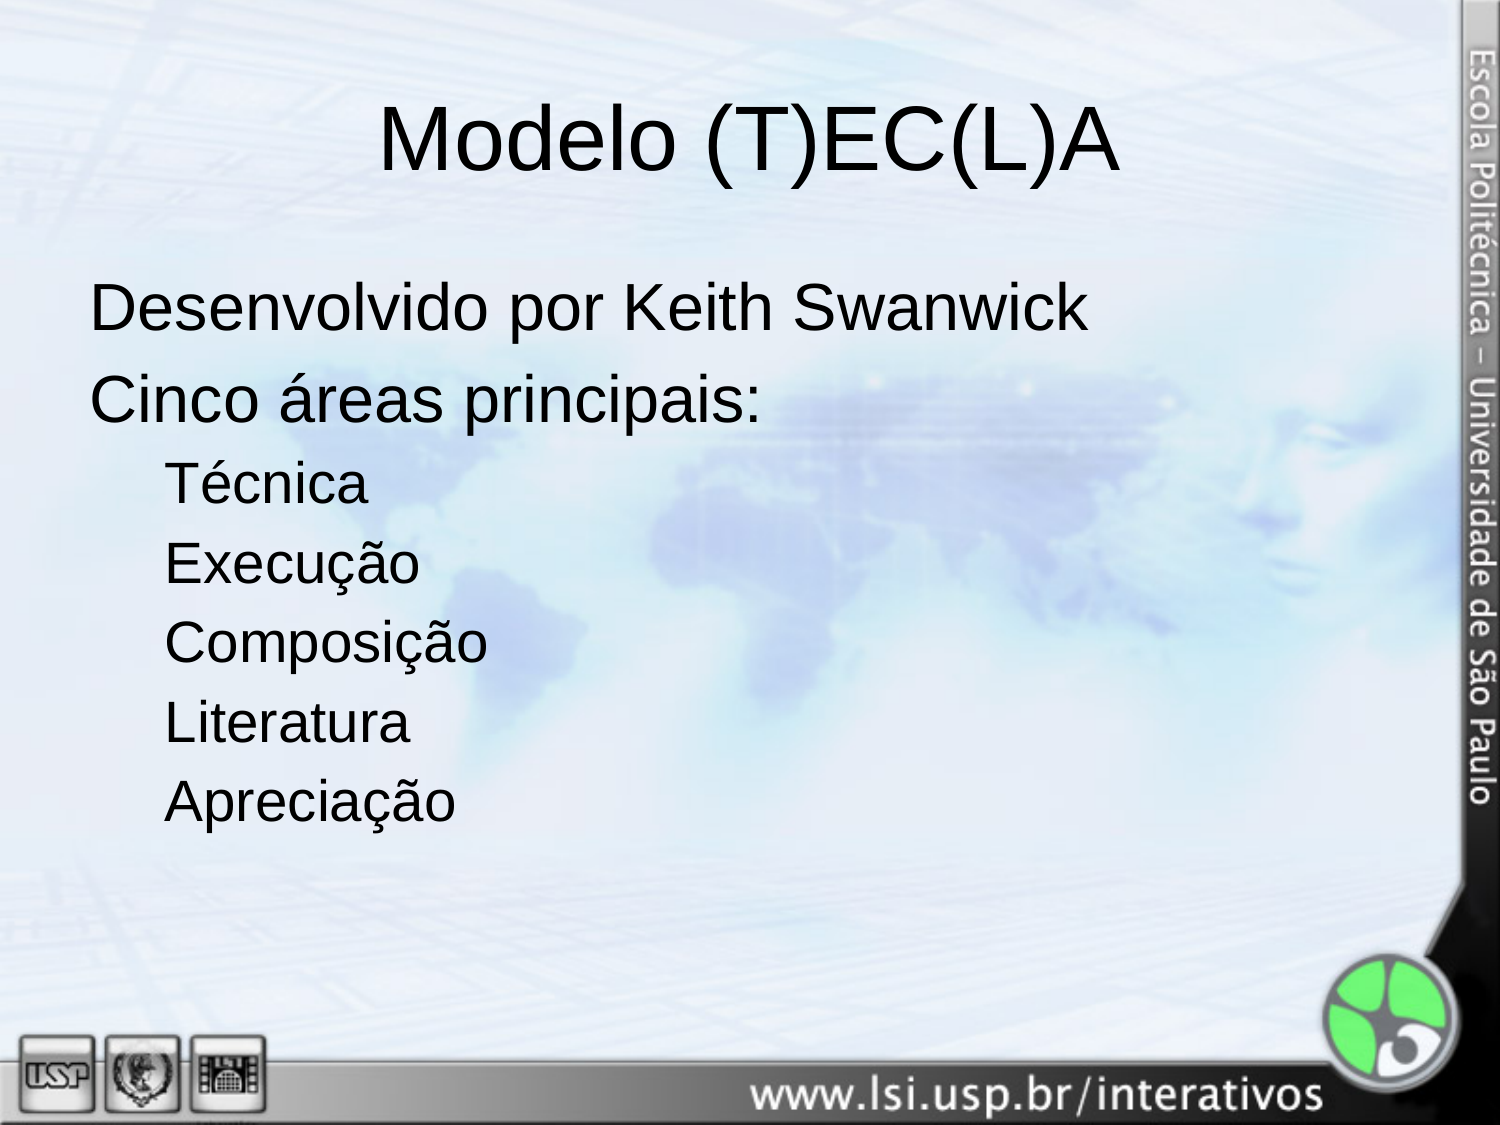

# Modelo (T)EC(L)A
Desenvolvido por Keith Swanwick
Cinco áreas principais:
Técnica
Execução
Composição
Literatura
Apreciação